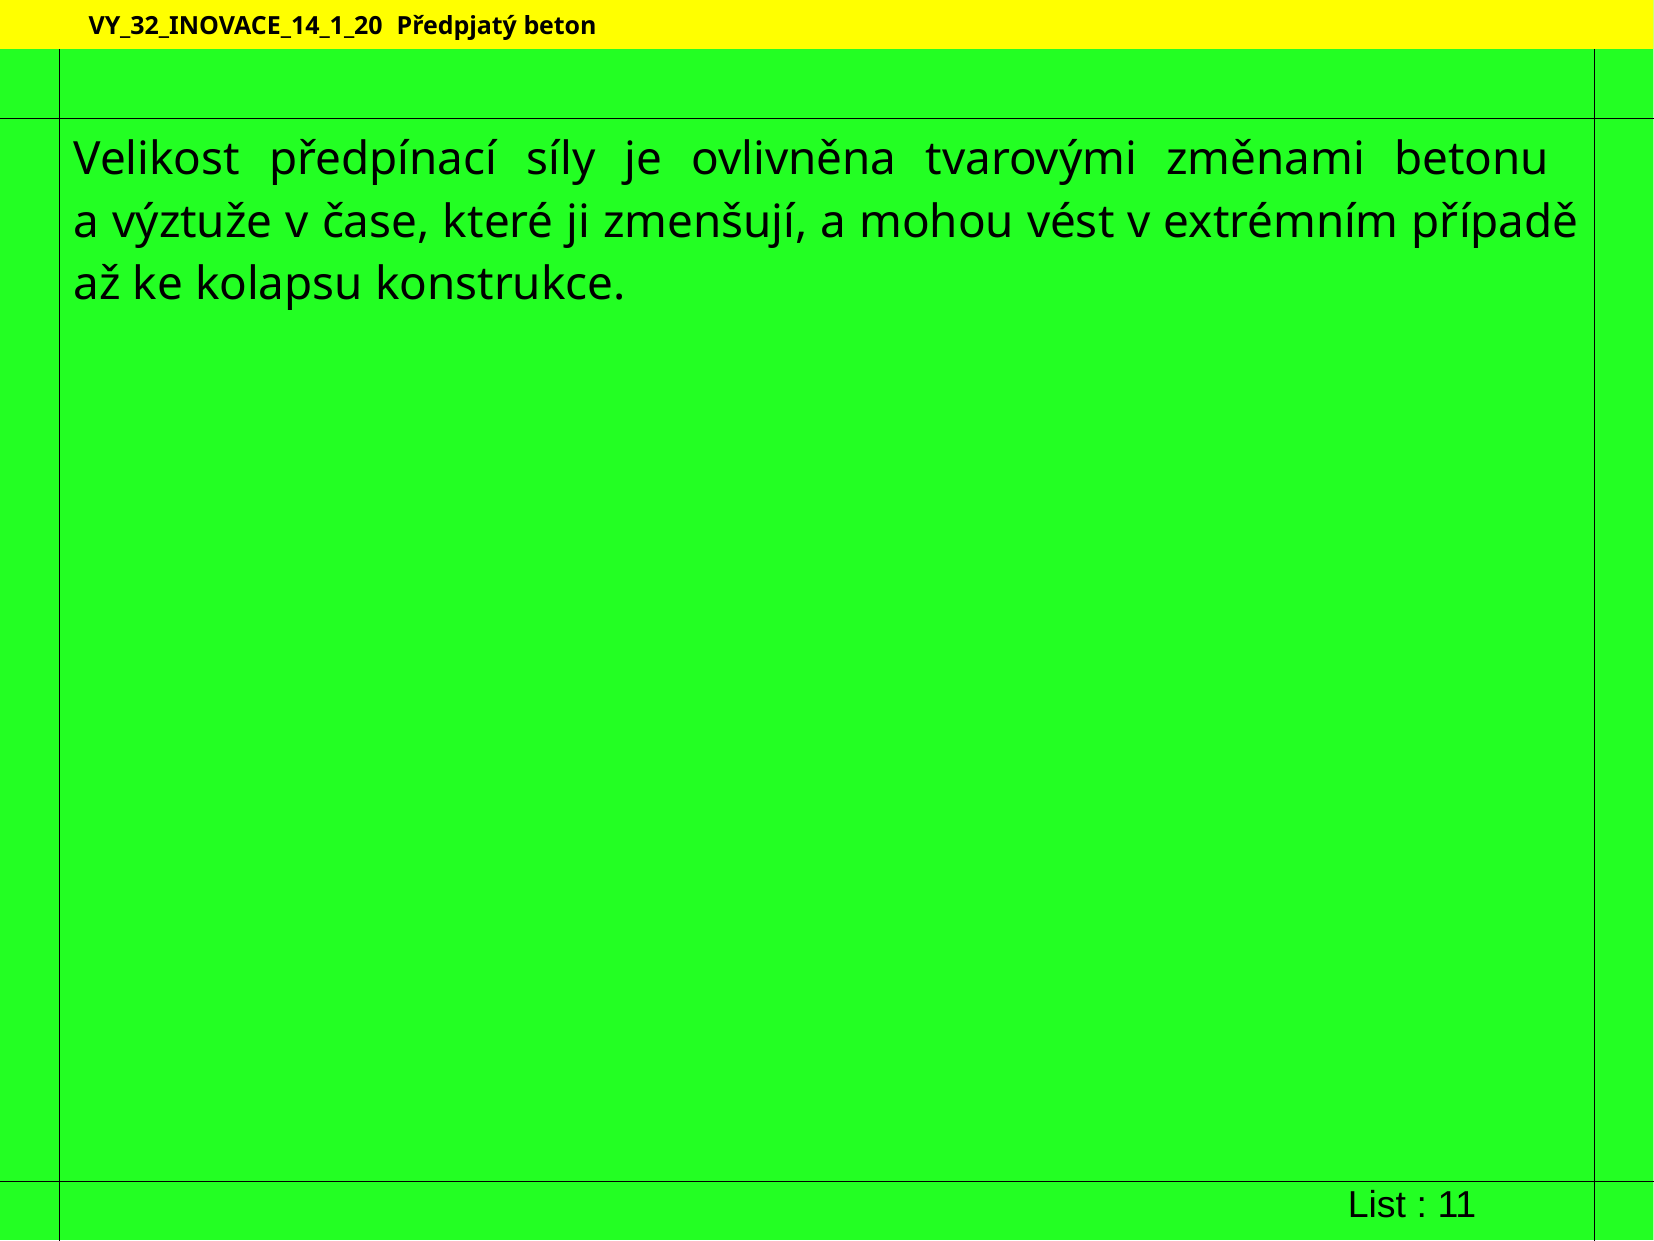

VY_32_INOVACE_14_1_20 Předpjatý beton
Velikost předpínací síly je ovlivněna tvarovými změnami betonu
a výztuže v čase, které ji zmenšují, a mohou vést v extrémním případě až ke kolapsu konstrukce.
List :